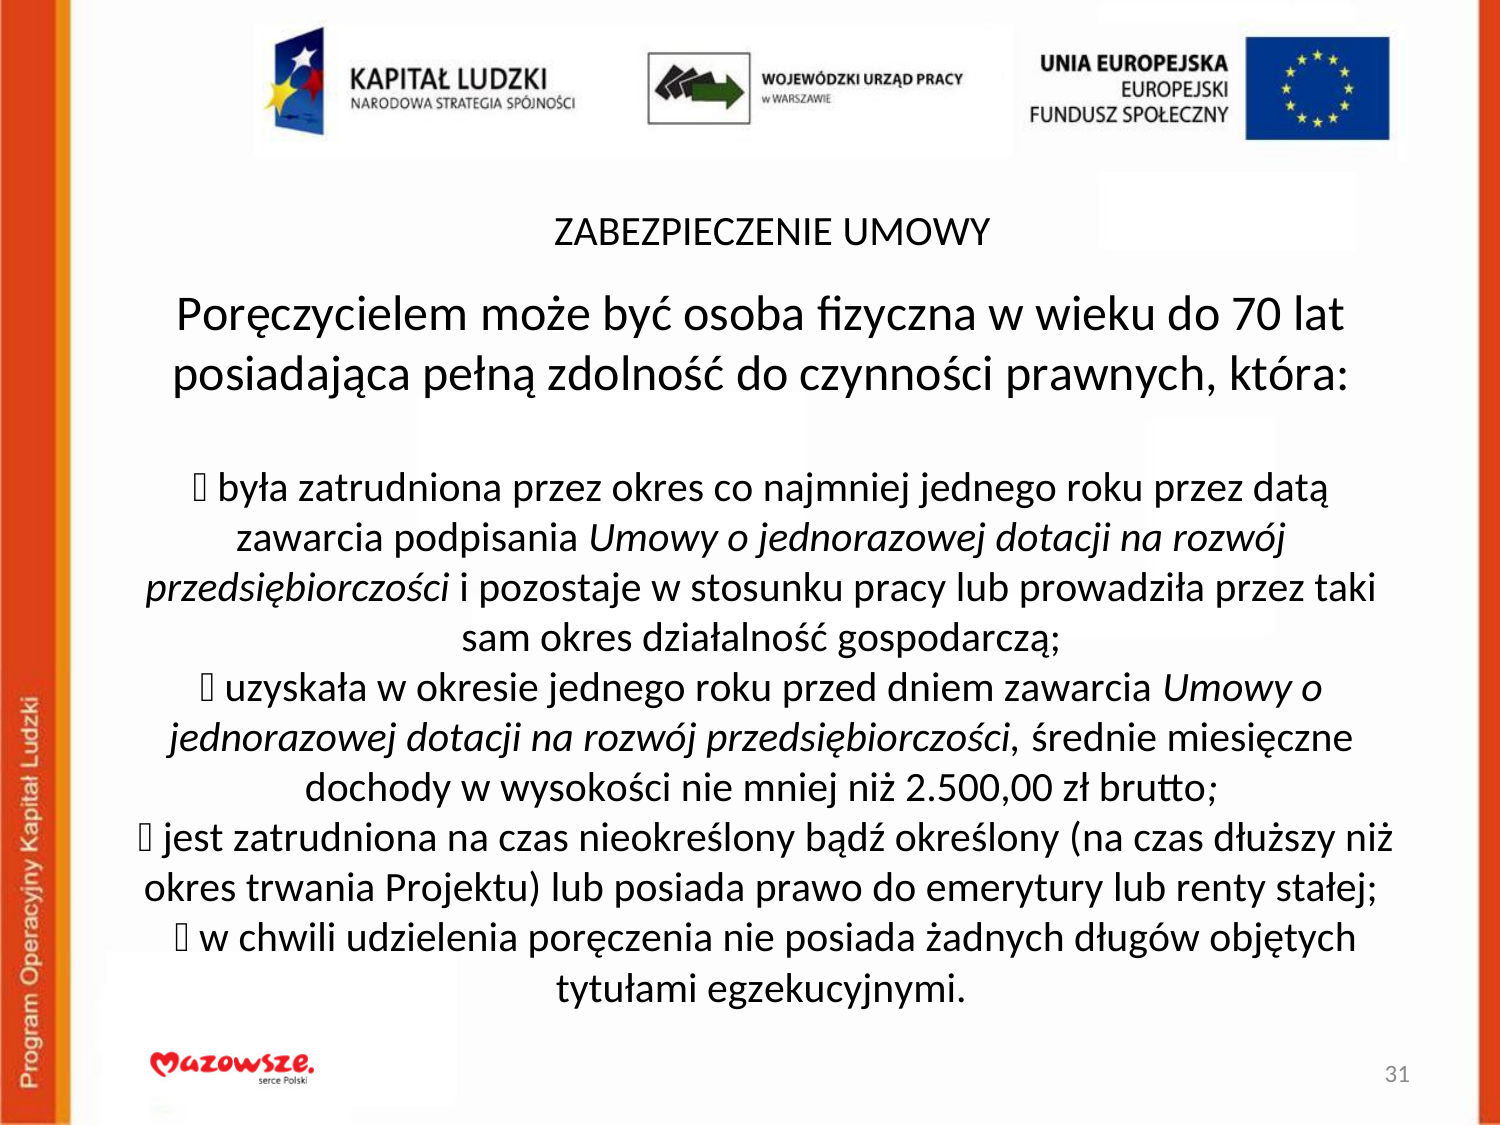

ZABEZPIECZENIE UMOWY
# Poręczycielem może być osoba fizyczna w wieku do 70 lat posiadająca pełną zdolność do czynności prawnych, która: była zatrudniona przez okres co najmniej jednego roku przez datą zawarcia podpisania Umowy o jednorazowej dotacji na rozwój przedsiębiorczości i pozostaje w stosunku pracy lub prowadziła przez taki sam okres działalność gospodarczą; uzyskała w okresie jednego roku przed dniem zawarcia Umowy o jednorazowej dotacji na rozwój przedsiębiorczości, średnie miesięczne dochody w wysokości nie mniej niż 2.500,00 zł brutto; jest zatrudniona na czas nieokreślony bądź określony (na czas dłuższy niż okres trwania Projektu) lub posiada prawo do emerytury lub renty stałej; w chwili udzielenia poręczenia nie posiada żadnych długów objętych tytułami egzekucyjnymi.